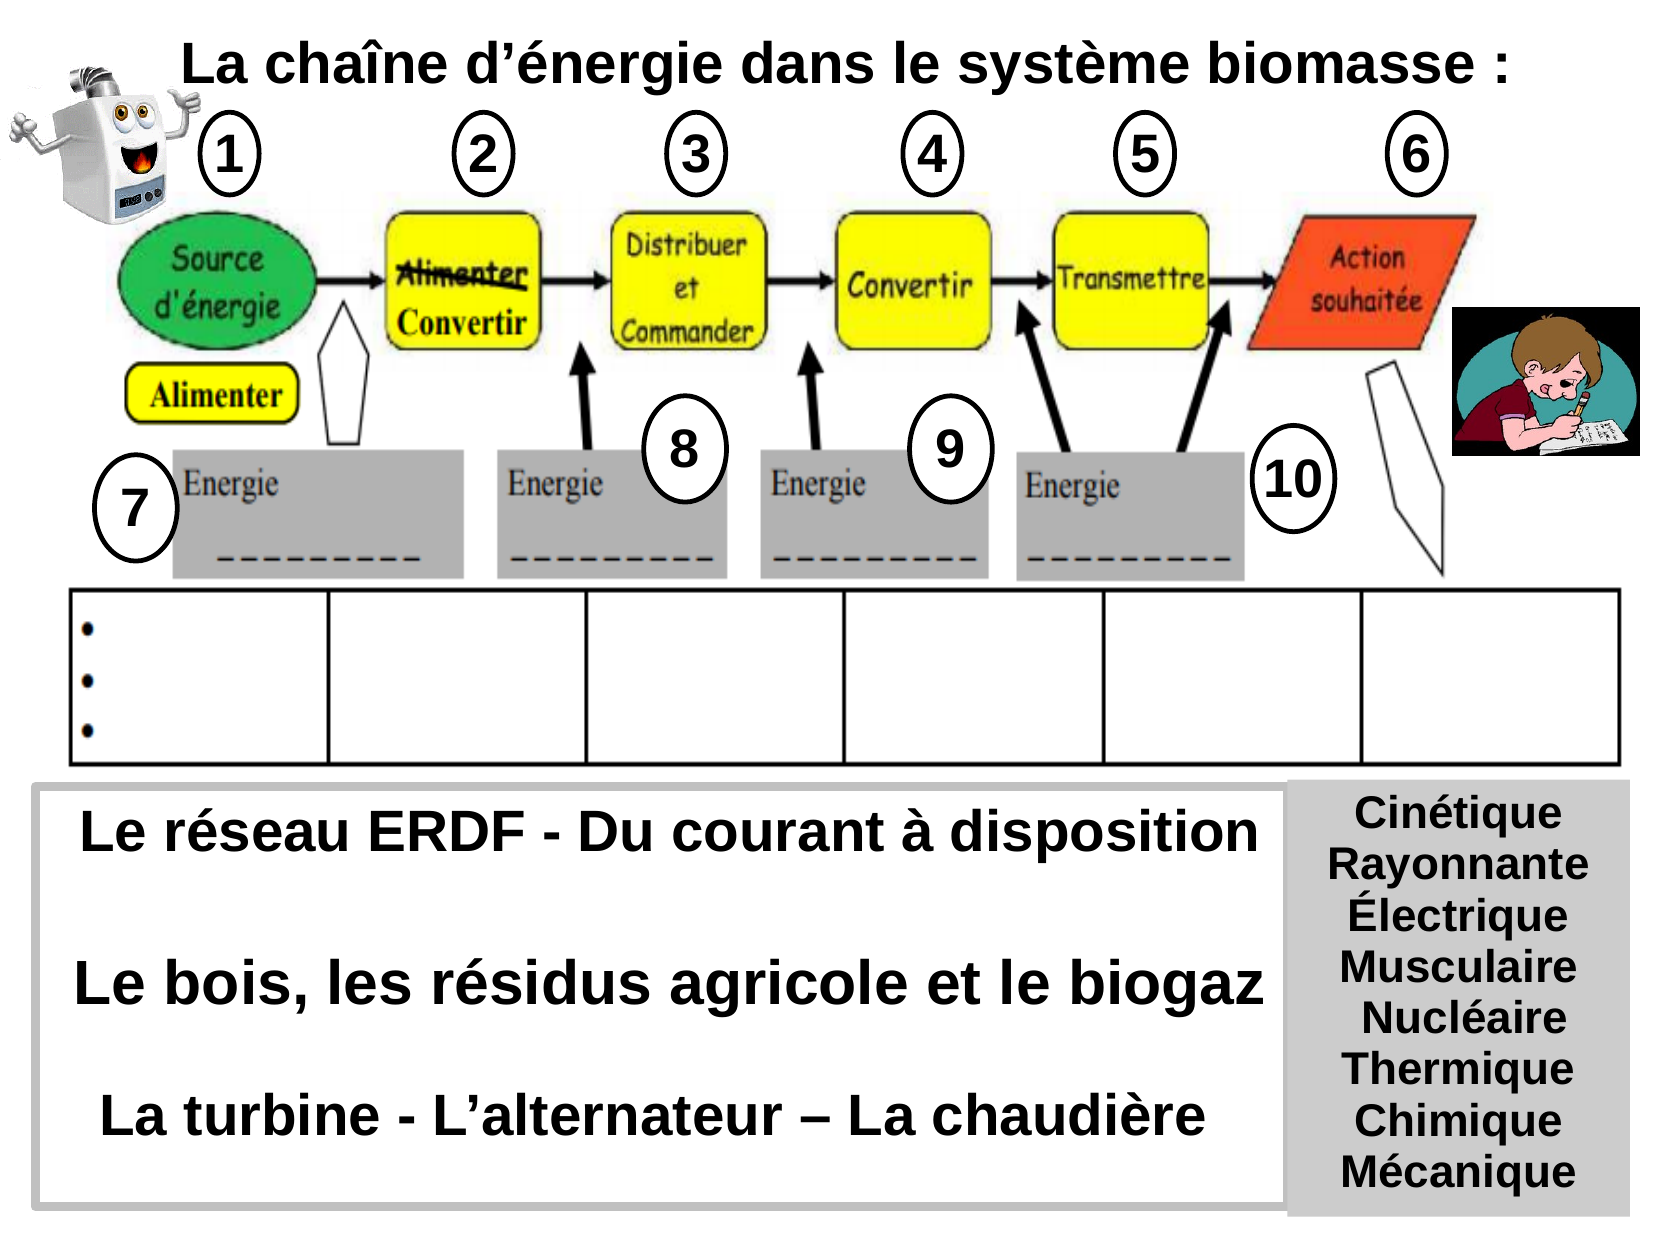

La chaîne d’énergie dans le système biomasse :
1
2
3
4
5
6
8
9
10
7
Cinétique
Rayonnante
Électrique
Musculaire
 Nucléaire
Thermique
Chimique
Mécanique
Le réseau ERDF - Du courant à disposition
Le bois, les résidus agricole et le biogaz
La turbine - L’alternateur – La chaudière
L’alternateur /du courant à disposition / la chaudière / le réseau ERDF
 / le bois, les résidus agricoles et les biogaz / la turbine